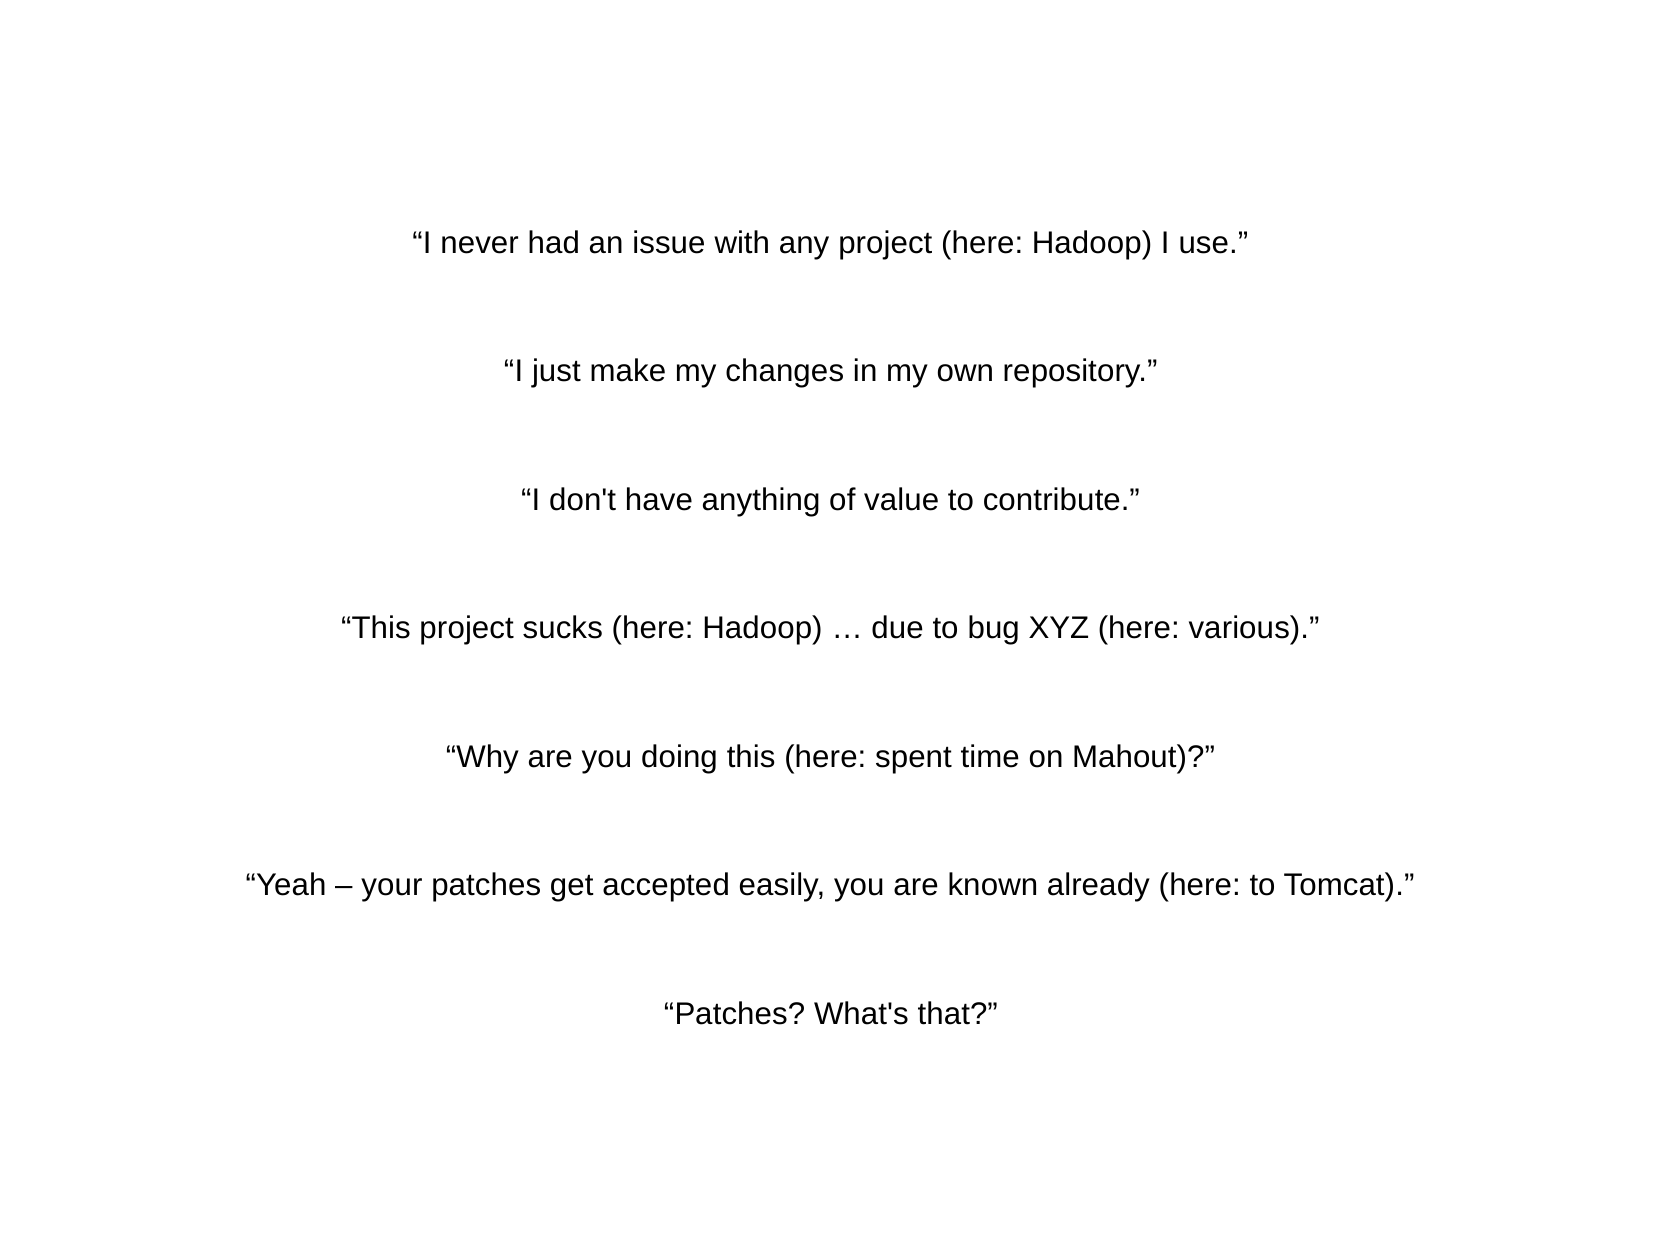

# “I never had an issue with any project (here: Hadoop) I use.”
“I just make my changes in my own repository.”
“I don't have anything of value to contribute.”
“This project sucks (here: Hadoop) … due to bug XYZ (here: various).”
“Why are you doing this (here: spent time on Mahout)?”
“Yeah – your patches get accepted easily, you are known already (here: to Tomcat).”
“Patches? What's that?”